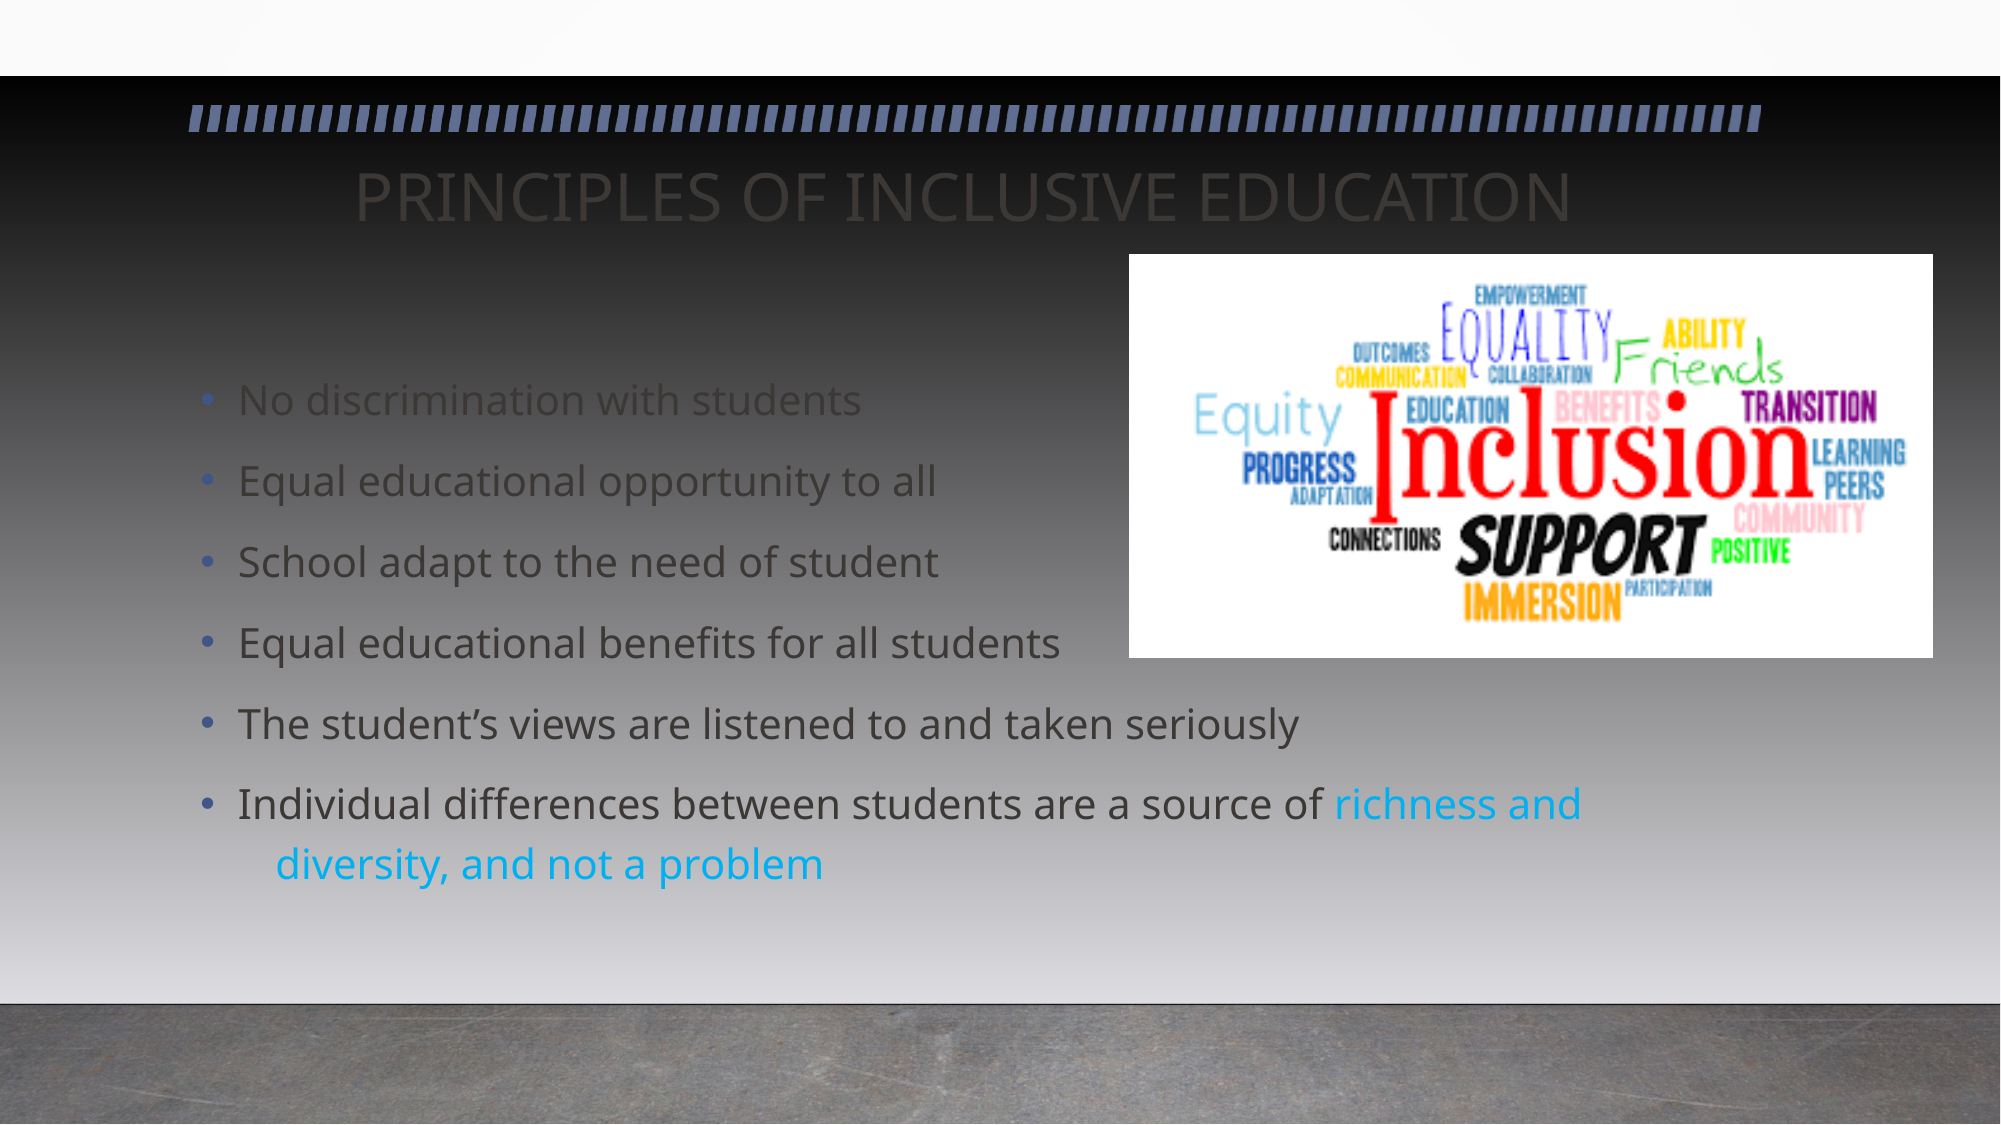

# PRINCIPLES OF INCLUSIVE EDUCATION
No discrimination with students
Equal educational opportunity to all
School adapt to the need of student
Equal educational benefits for all students
The student’s views are listened to and taken seriously
Individual differences between students are a source of richness and diversity, and not a problem